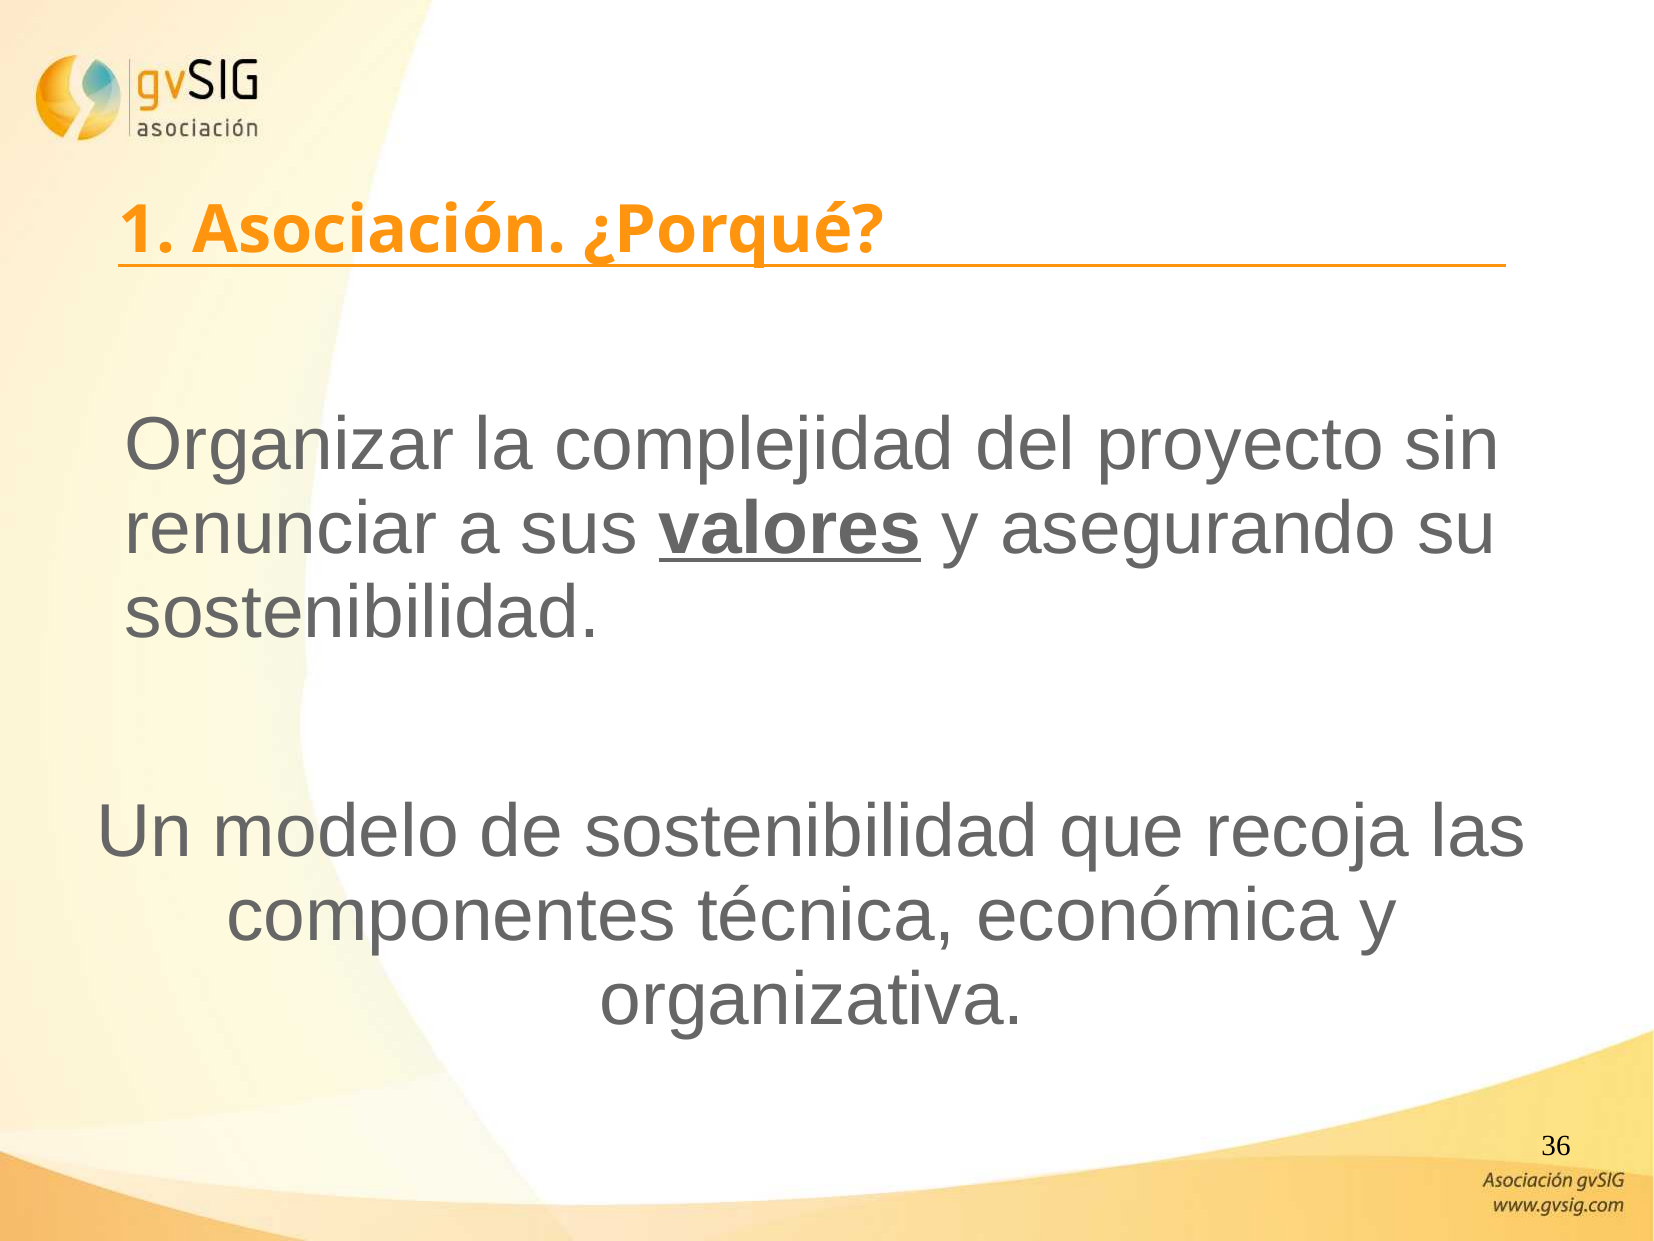

# 1. Asociación. ¿Porqué?
Organizar la complejidad del proyecto sin renunciar a sus valores y asegurando su sostenibilidad.
Un modelo de sostenibilidad que recoja las componentes técnica, económica y organizativa.
36